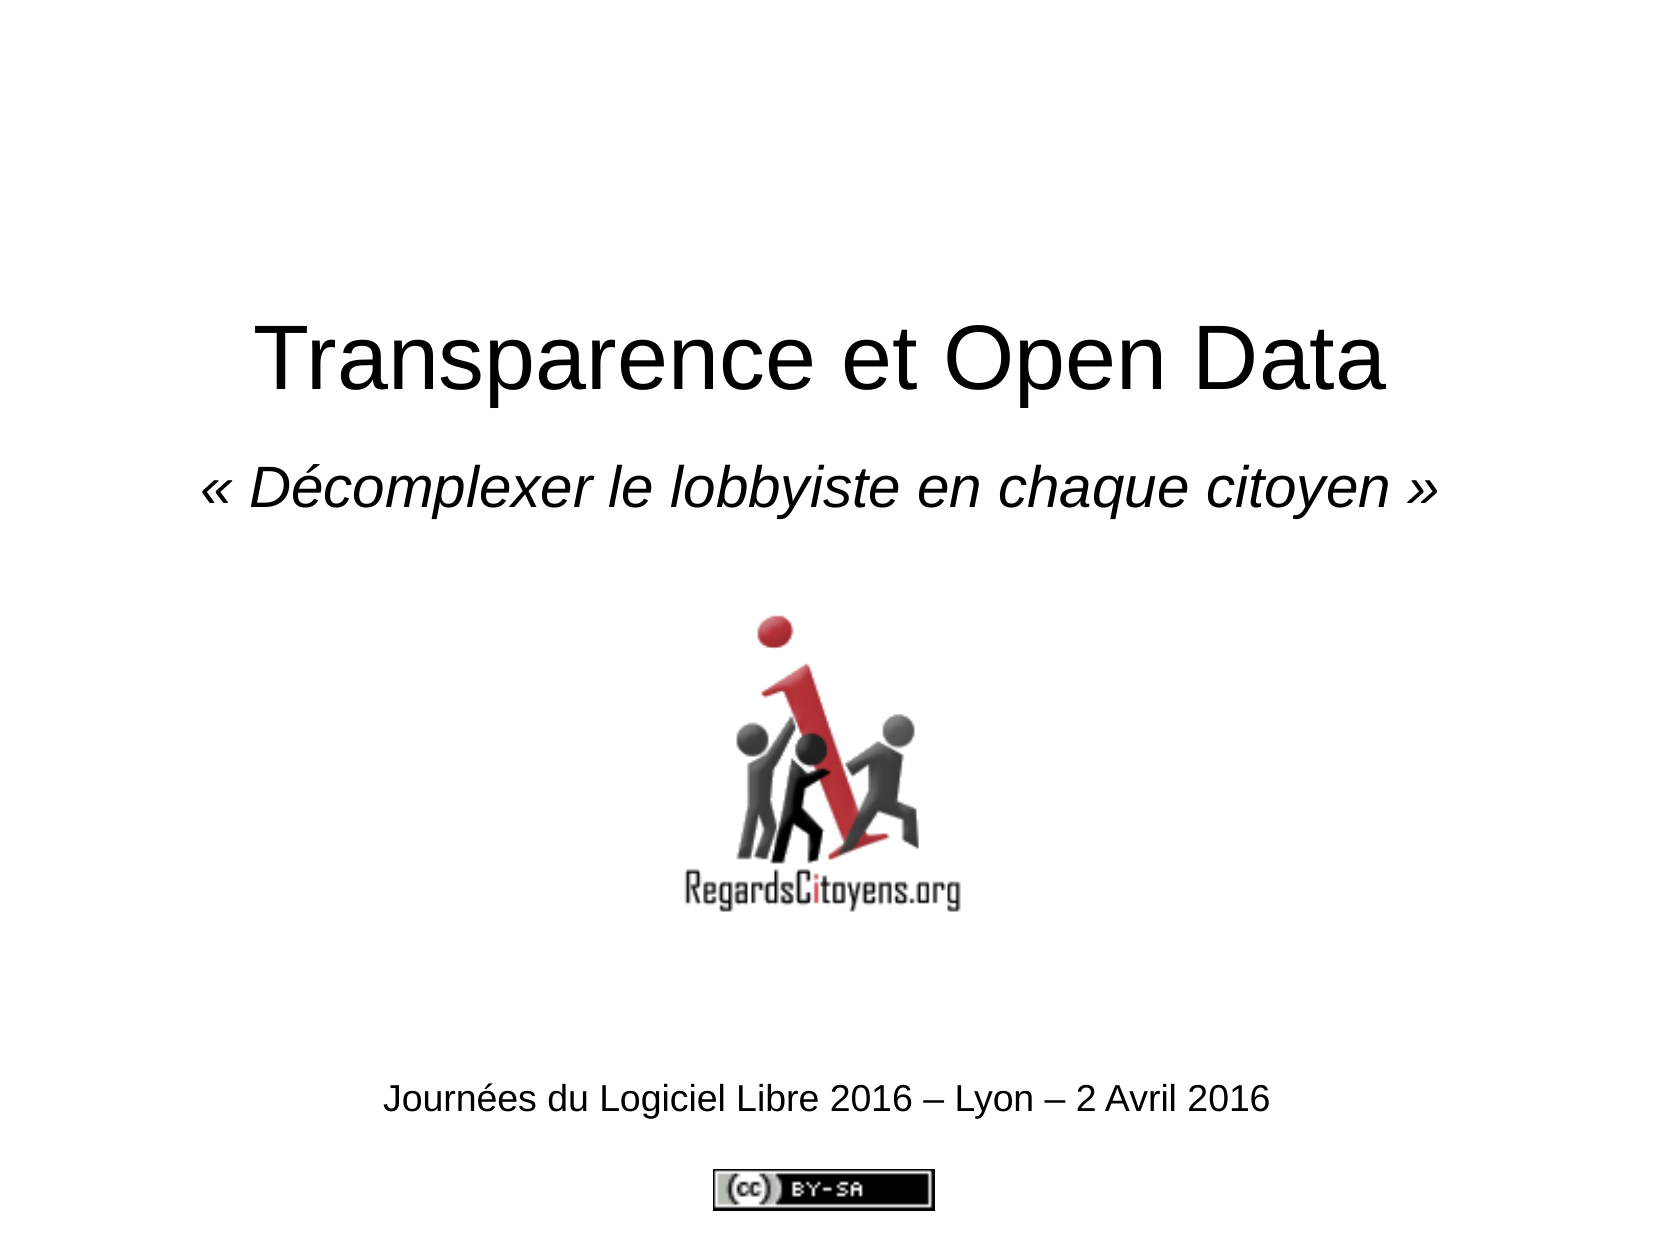

# Transparence et Open Data « Décomplexer le lobbyiste en chaque citoyen »
Journées du Logiciel Libre 2016 – Lyon – 2 Avril 2016